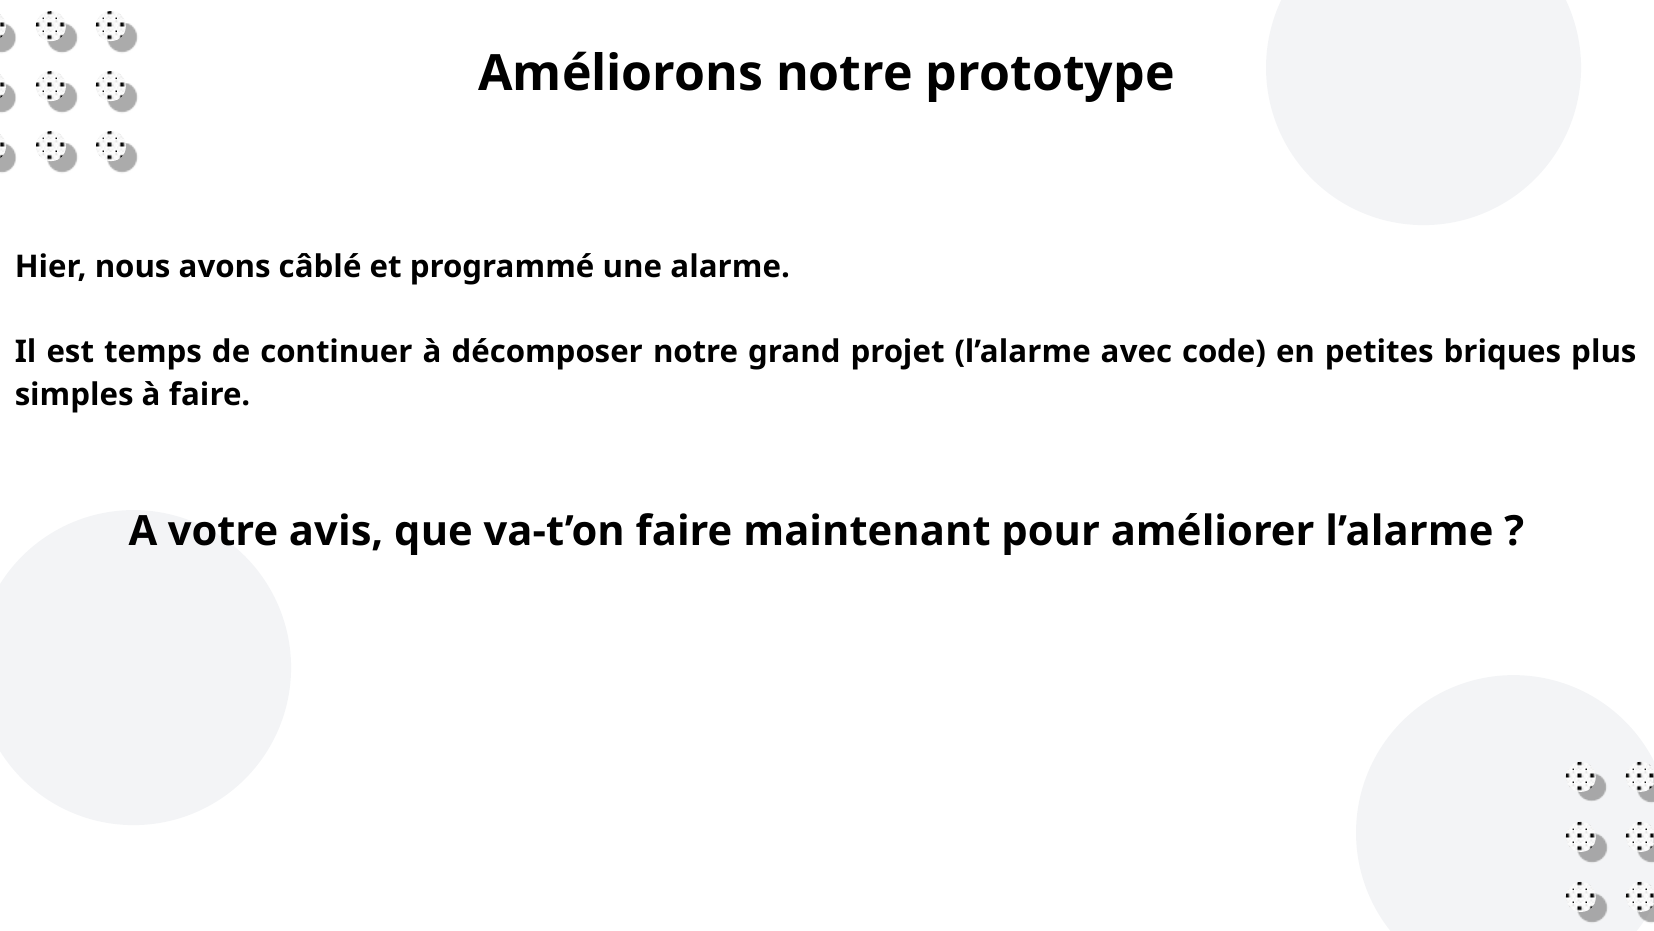

Améliorons notre prototype
Hier, nous avons câblé et programmé une alarme.
Il est temps de continuer à décomposer notre grand projet (l’alarme avec code) en petites briques plus simples à faire.
A votre avis, que va-t’on faire maintenant pour améliorer l’alarme ?